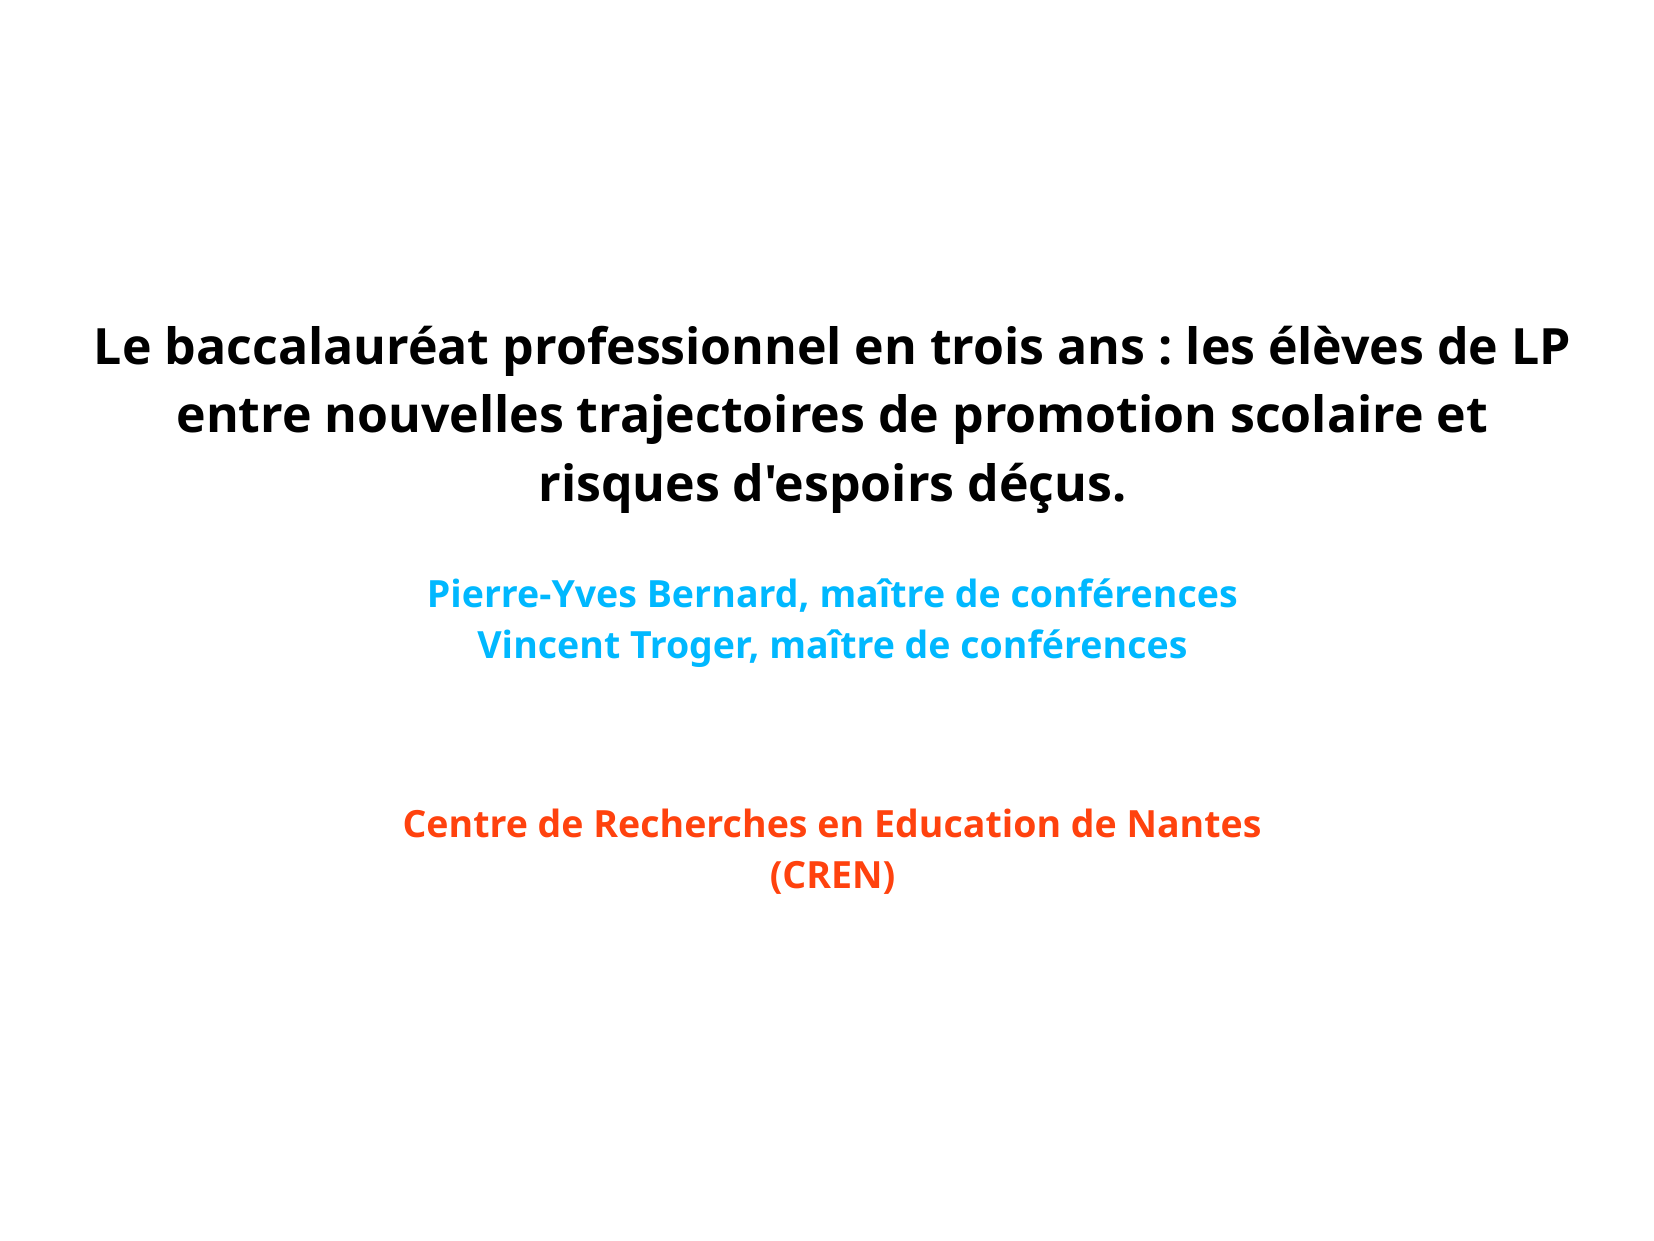

# Le baccalauréat professionnel en trois ans : les élèves de LP entre nouvelles trajectoires de promotion scolaire et risques d'espoirs déçus. Pierre-Yves Bernard, maître de conférences Vincent Troger, maître de conférences Centre de Recherches en Education de Nantes (CREN)